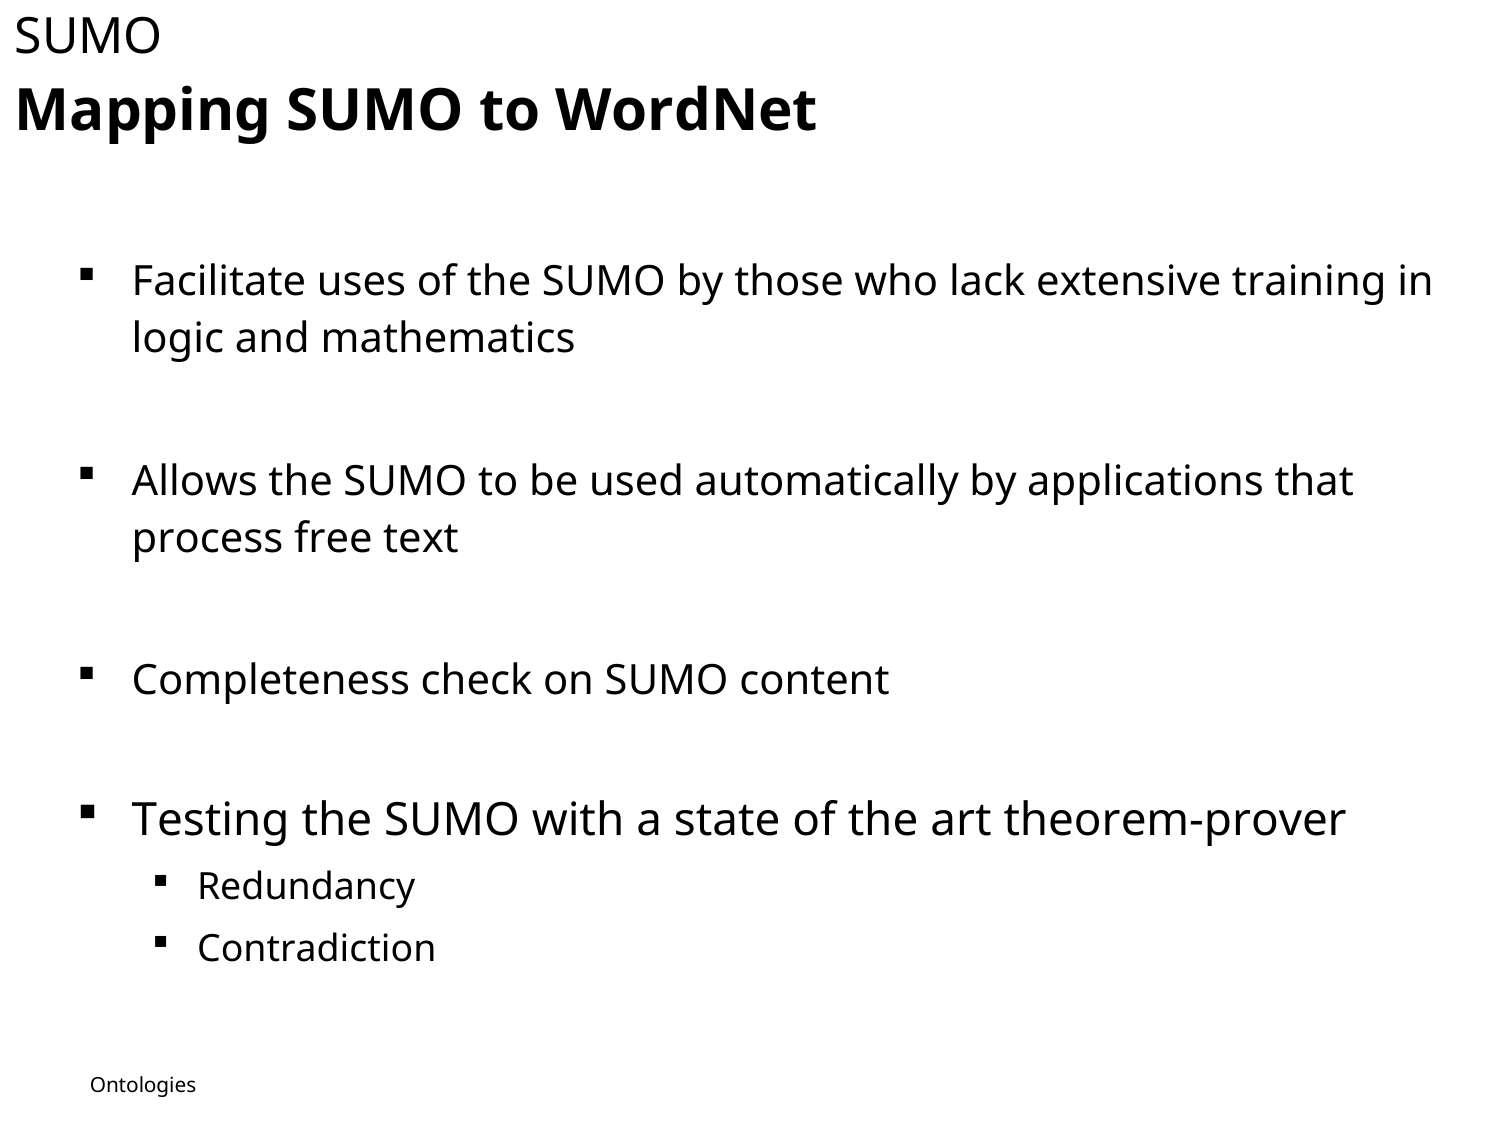

# SUMO Mapping SUMO to WordNet
Facilitate uses of the SUMO by those who lack extensive training in logic and mathematics
Allows the SUMO to be used automatically by applications that process free text
Completeness check on SUMO content
Testing the SUMO with a state of the art theorem-prover
Redundancy
Contradiction